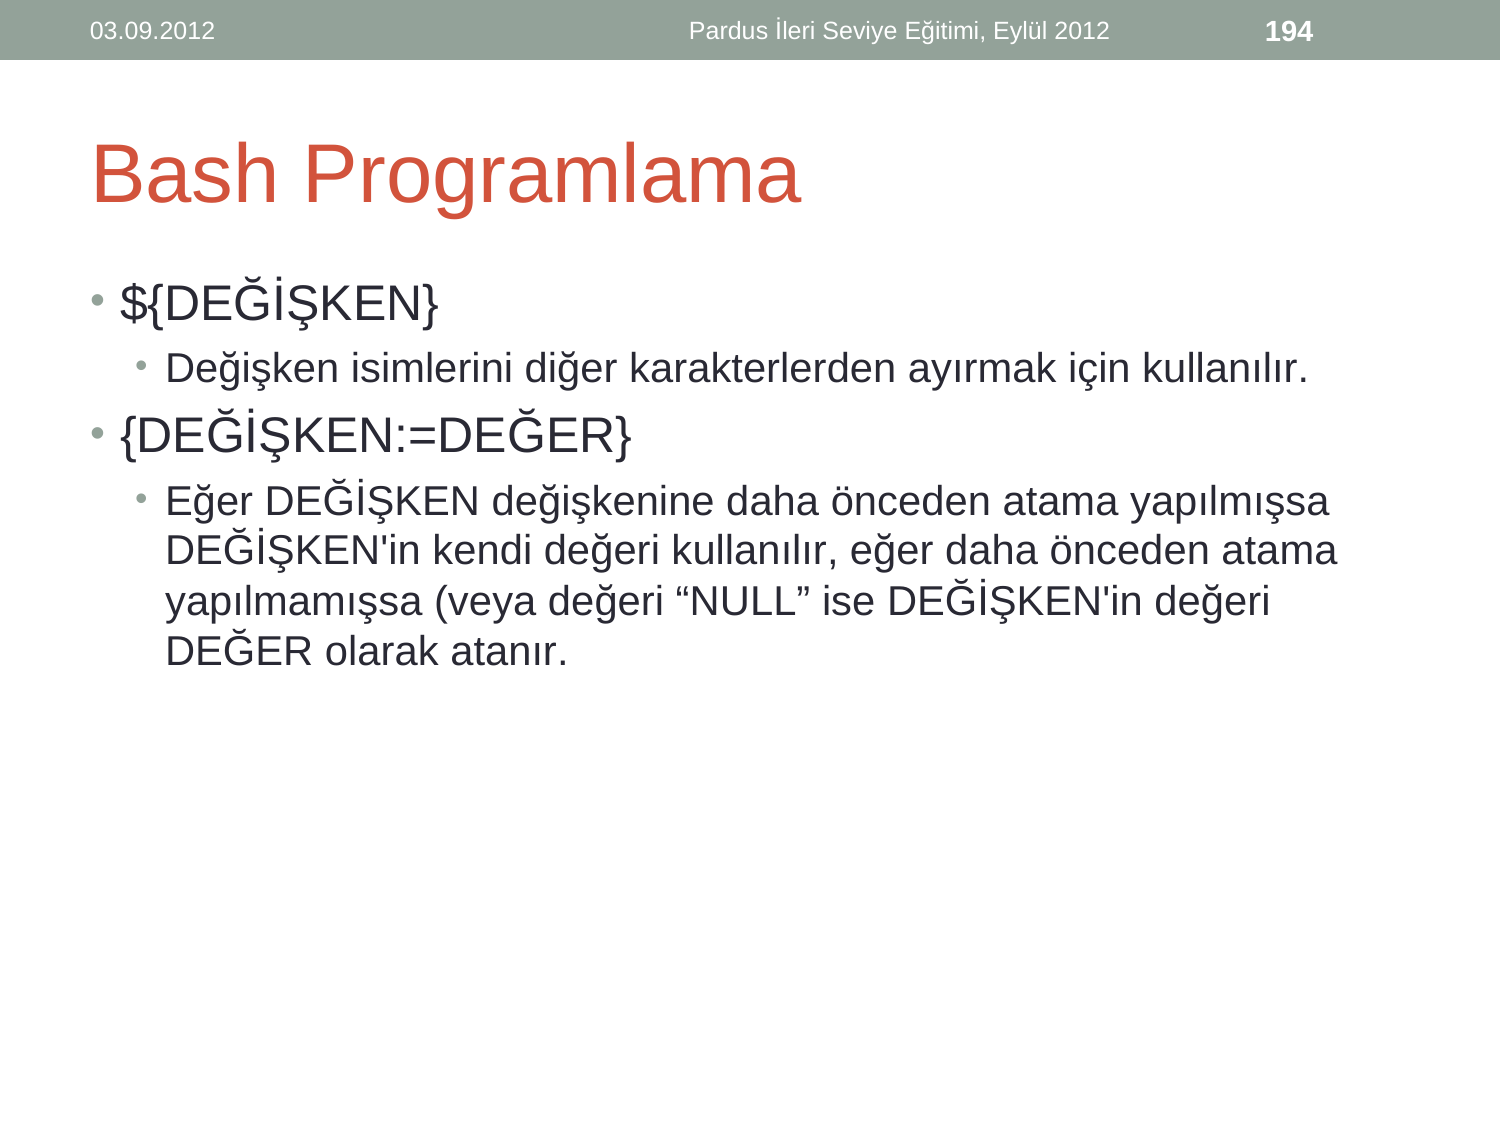

03.09.2012
Pardus İleri Seviye Eğitimi, Eylül 2012
# Bash Programlama
${DEĞİŞKEN}
Değişken isimlerini diğer karakterlerden ayırmak için kullanılır.
{DEĞİŞKEN:=DEĞER}
Eğer DEĞİŞKEN değişkenine daha önceden atama yapılmışsa DEĞİŞKEN'in kendi değeri kullanılır, eğer daha önceden atama yapılmamışsa (veya değeri “NULL” ise DEĞİŞKEN'in değeri DEĞER olarak atanır.